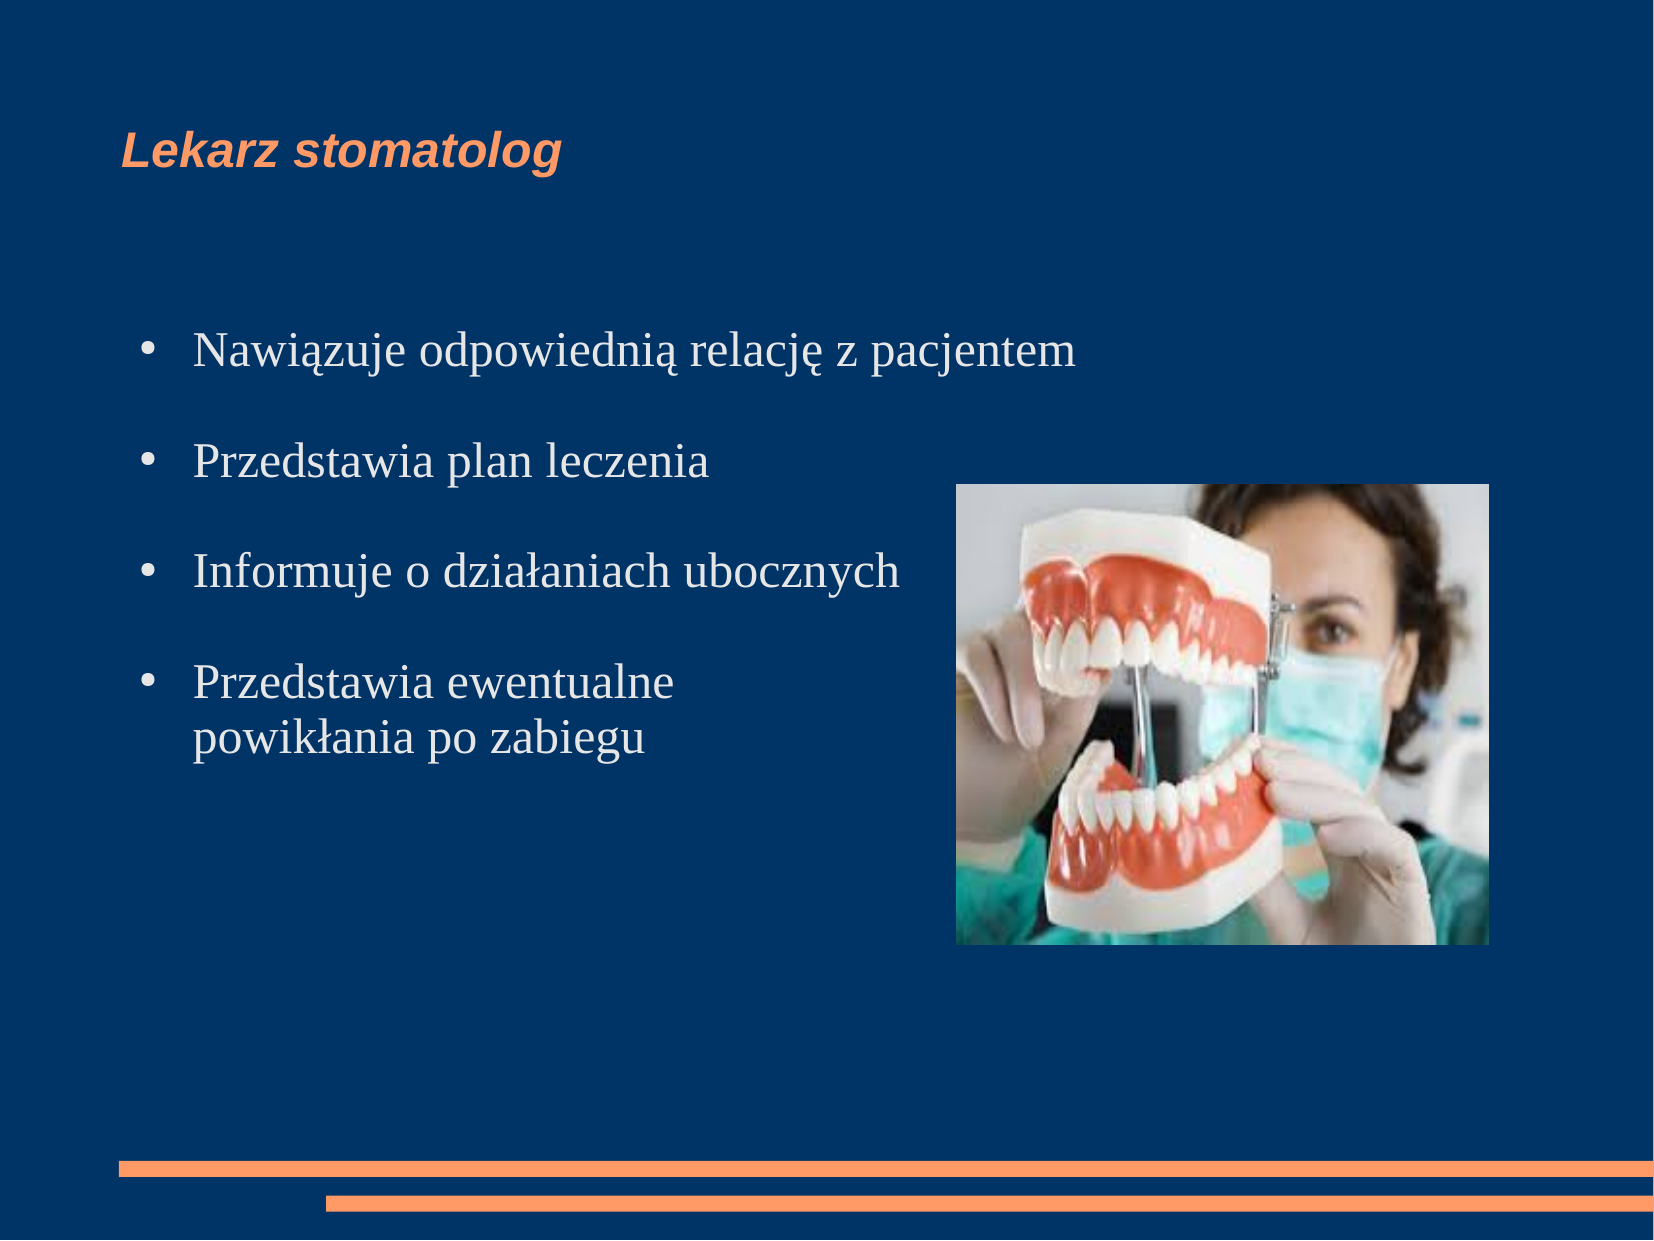

# Lekarz stomatolog
Nawiązuje odpowiednią relację z pacjentem
Przedstawia plan leczenia
Informuje o działaniach ubocznych
Przedstawia ewentualne
powikłania po zabiegu